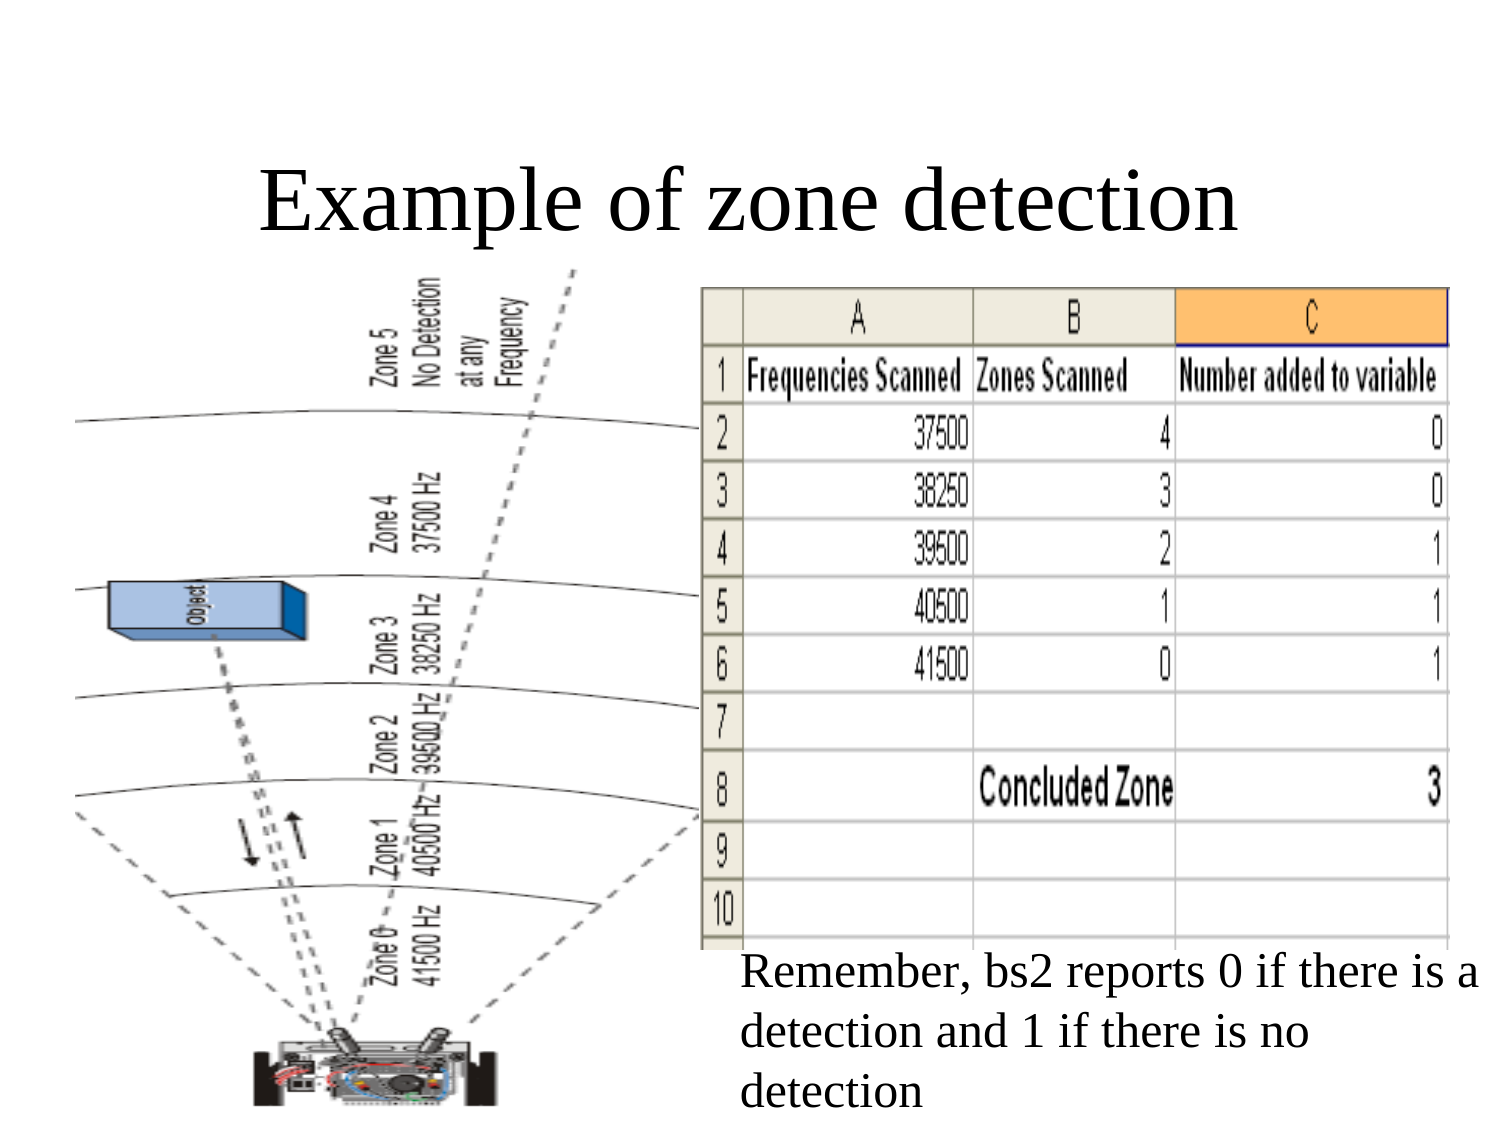

# Example of zone detection
Remember, bs2 reports 0 if there is a detection and 1 if there is no detection